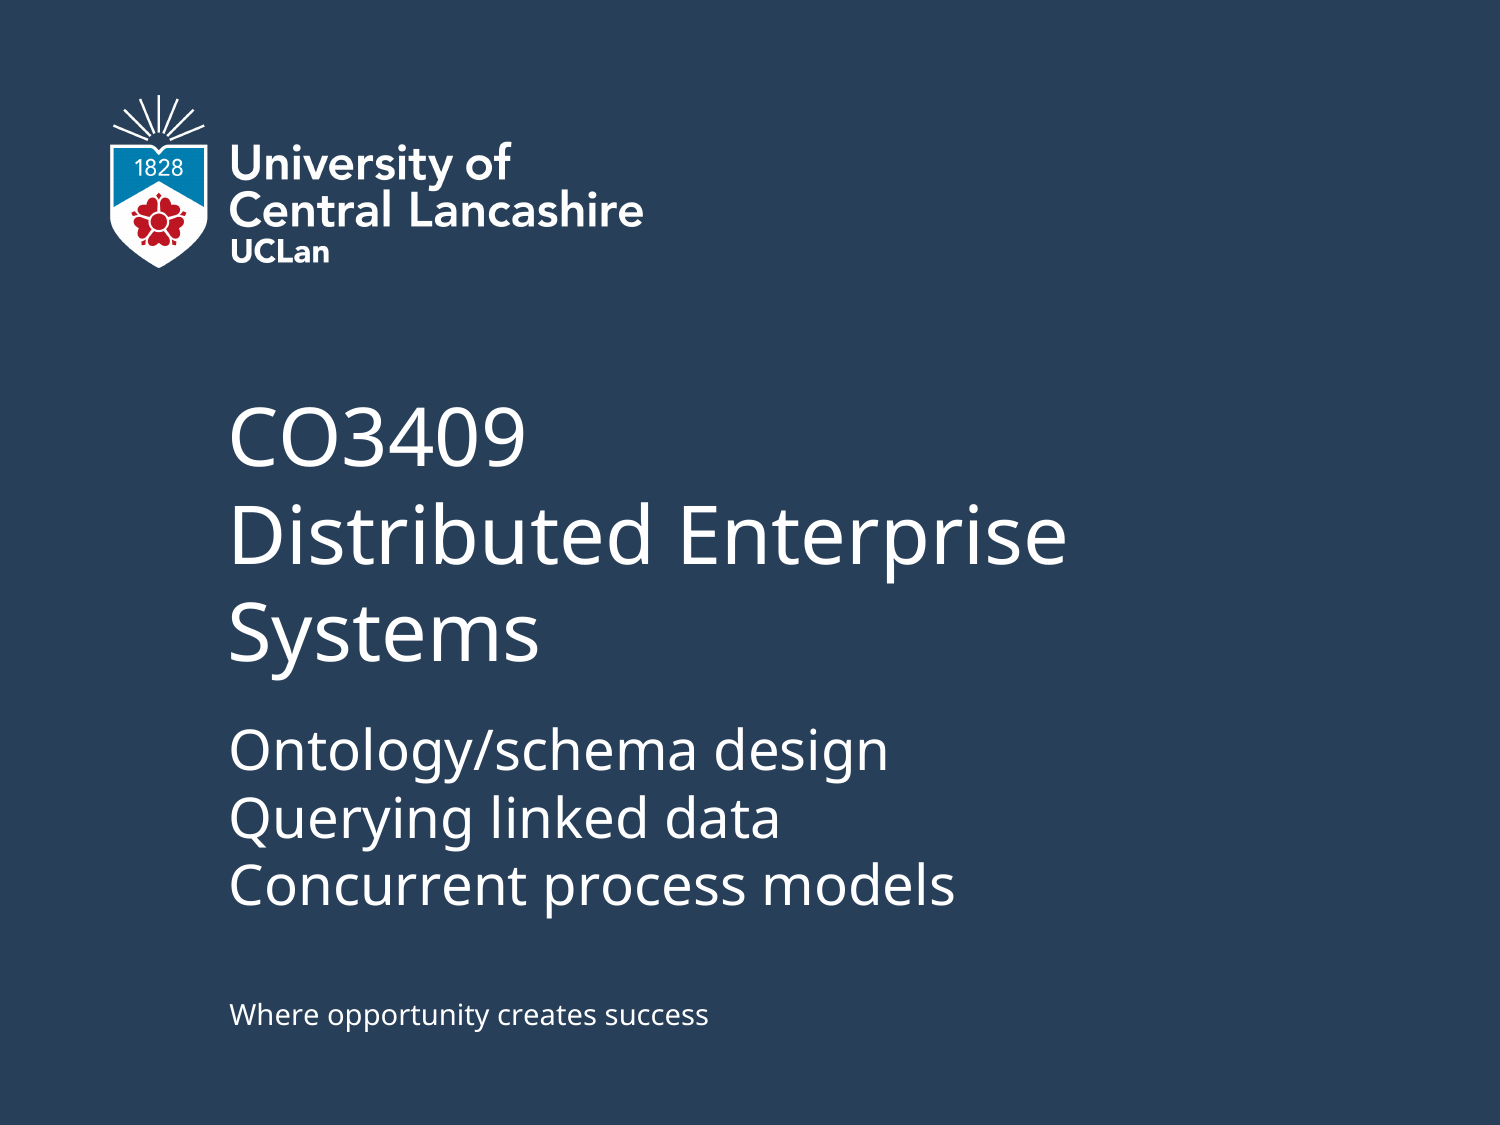

CO3409
Distributed Enterprise Systems
Ontology/schema design
Querying linked data
Concurrent process models